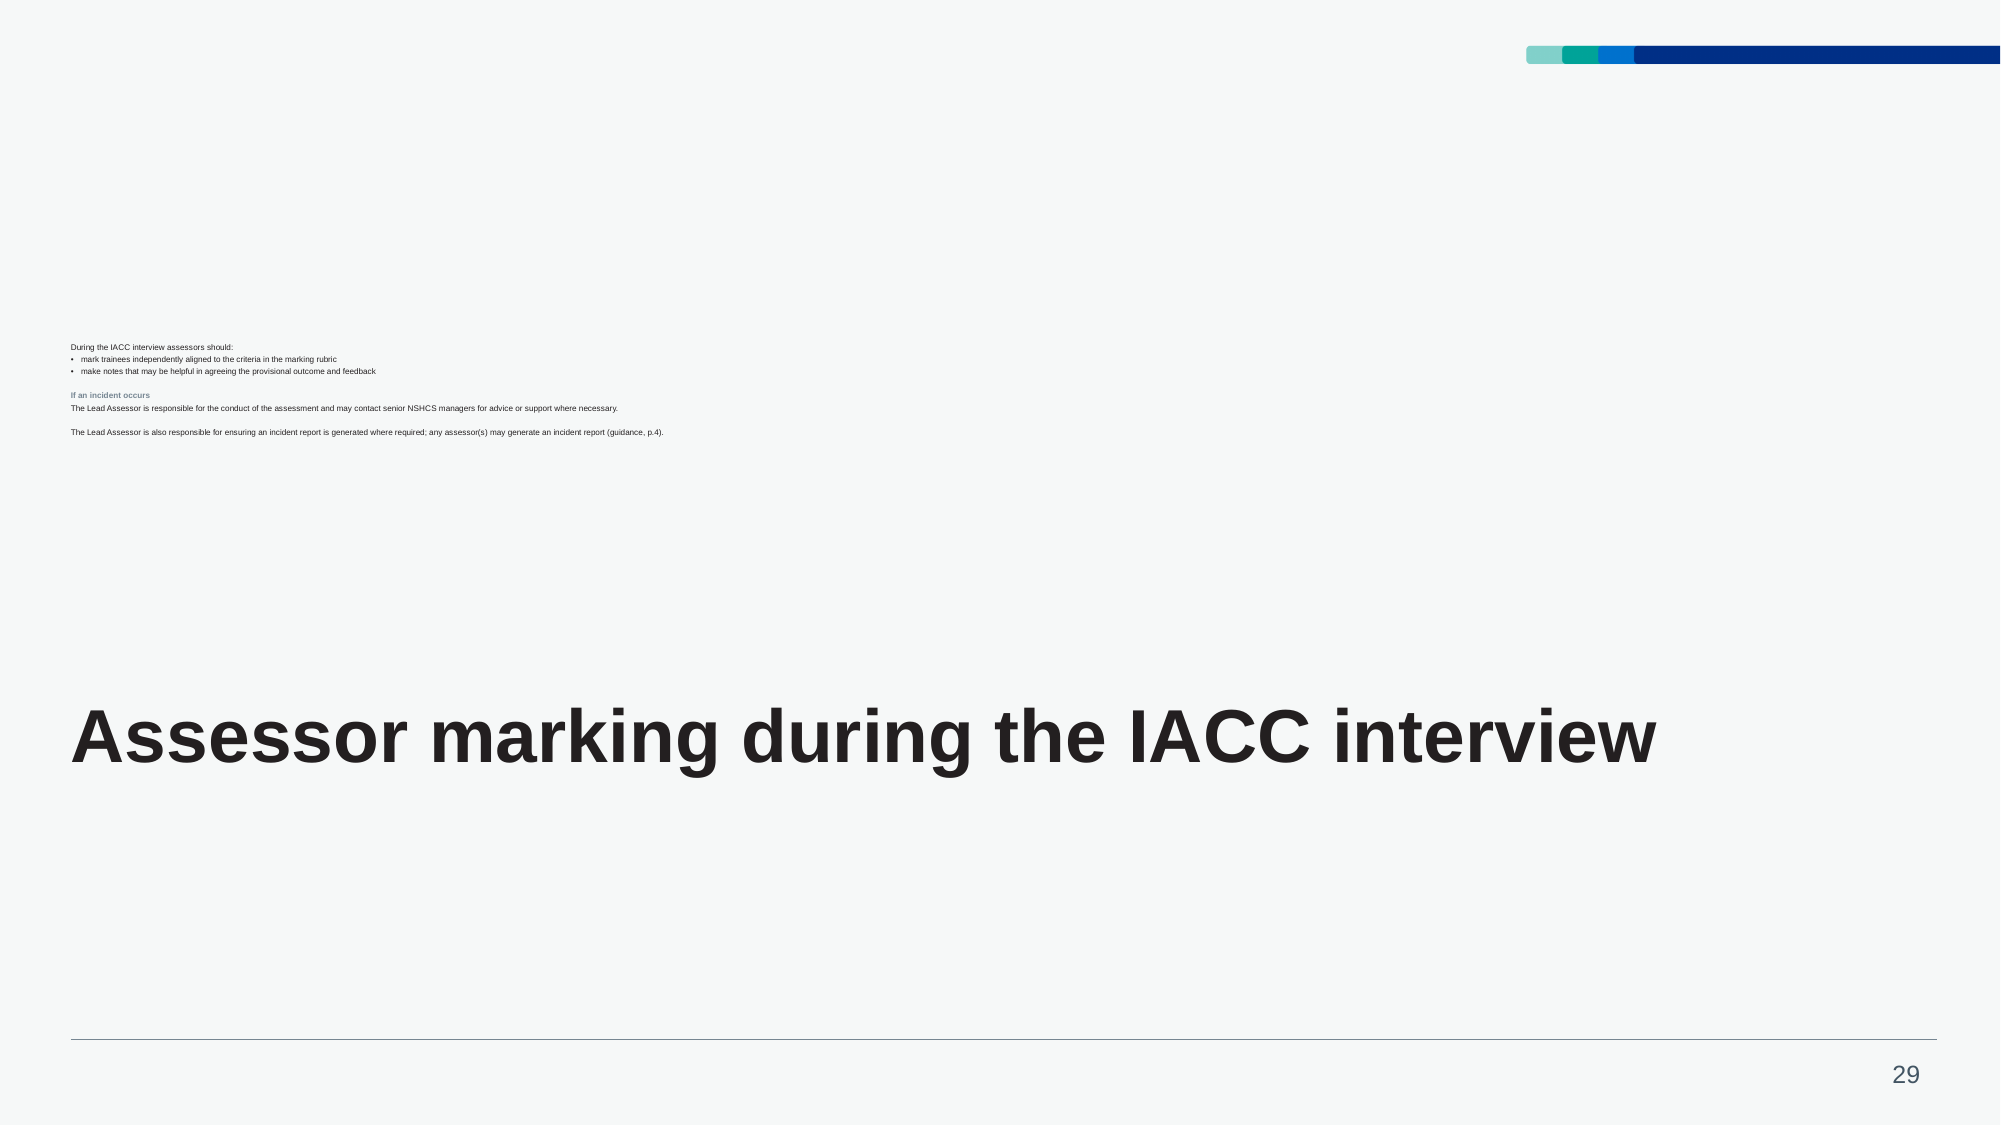

# During the IACC interview assessors should:
mark trainees independently aligned to the criteria in the marking rubric
make notes that may be helpful in agreeing the provisional outcome and feedback
If an incident occurs
The Lead Assessor is responsible for the conduct of the assessment and may contact senior NSHCS managers for advice or support where necessary.
The Lead Assessor is also responsible for ensuring an incident report is generated where required; any assessor(s) may generate an incident report (guidance, p.4).
Assessor marking during the IACC interview